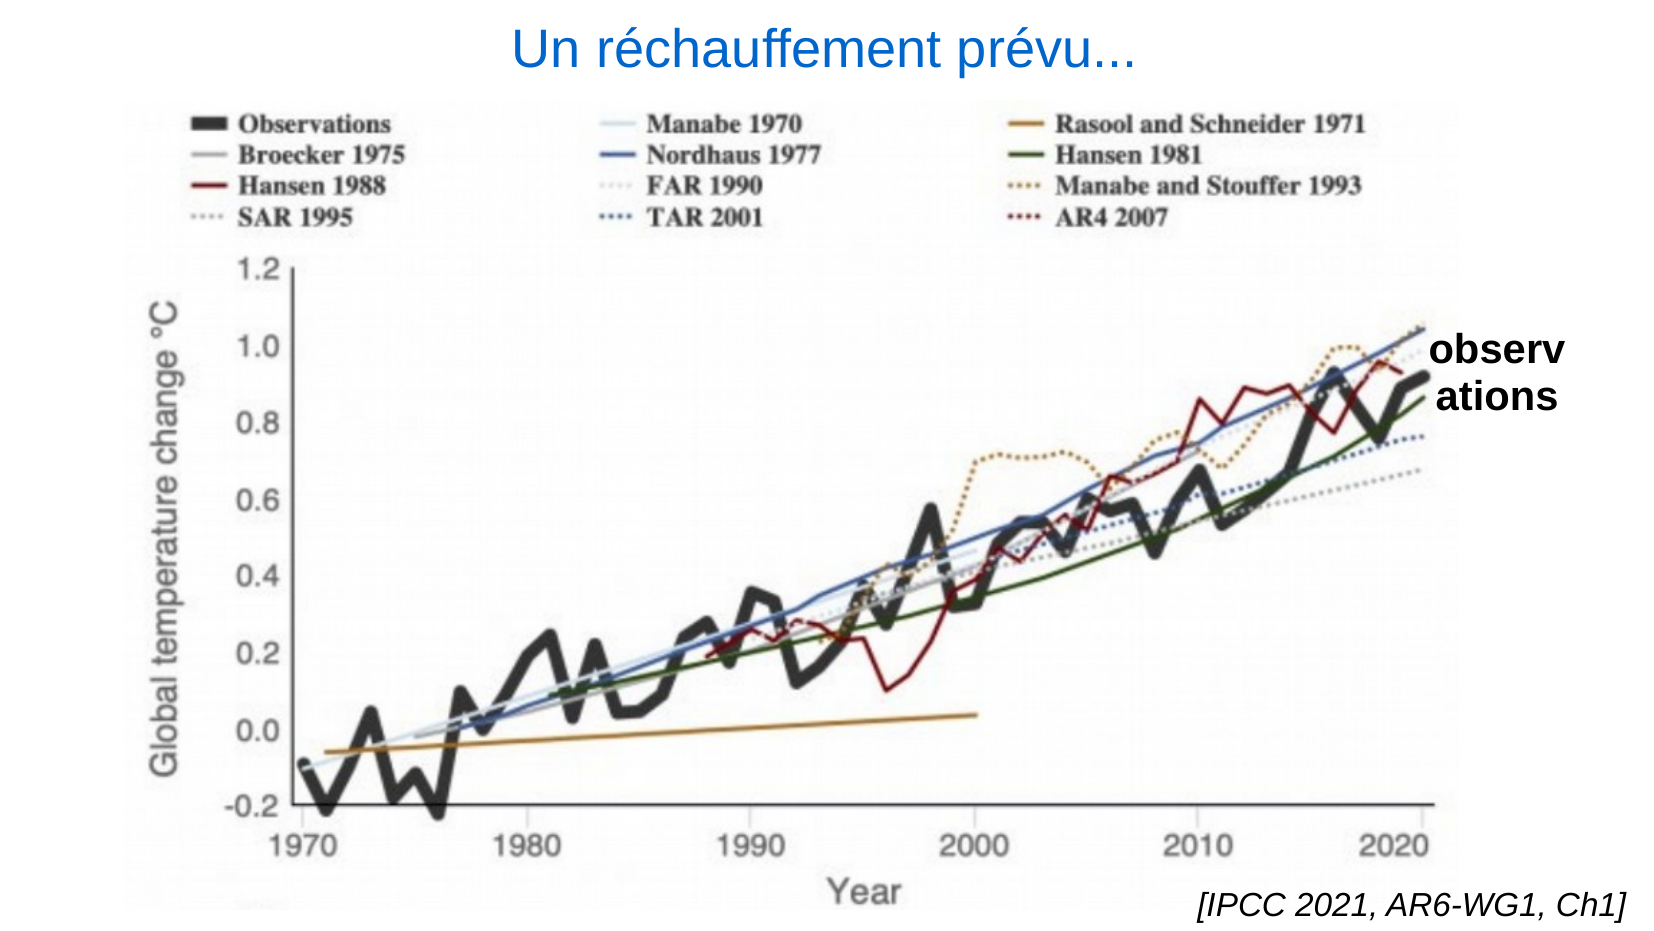

Un réchauffement prévu...
observations
[IPCC 2021, AR6-WG1, Ch1]